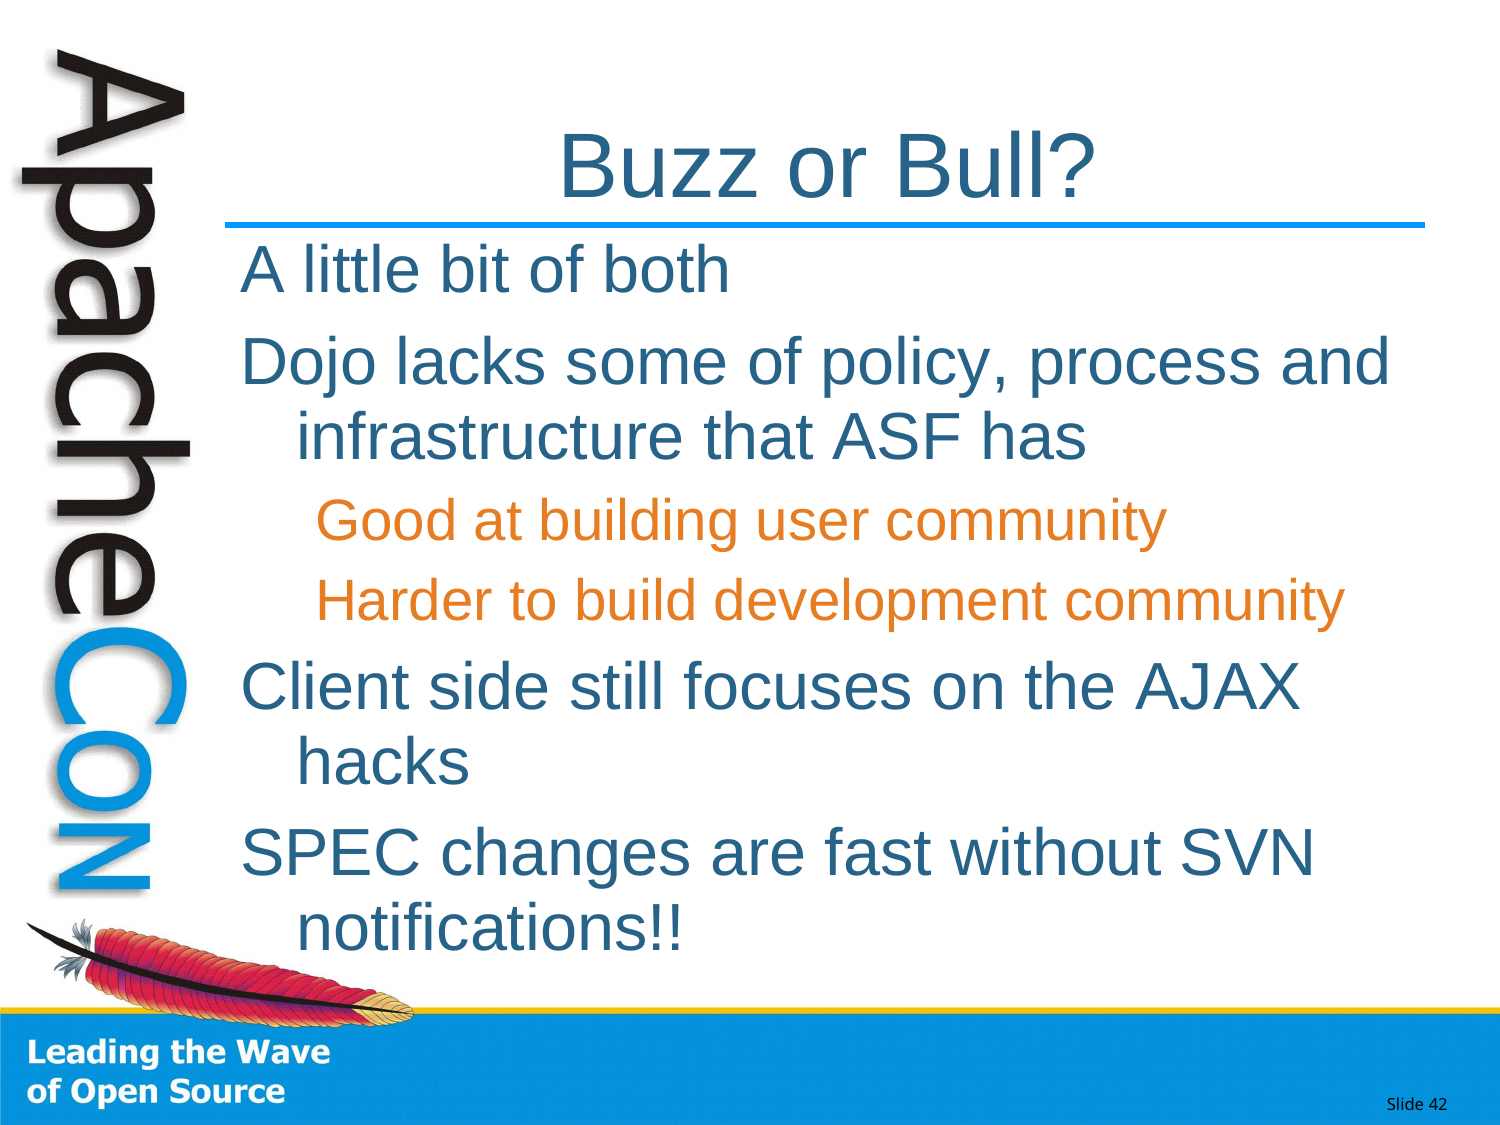

# Buzz or Bull?
A little bit of both
Dojo lacks some of policy, process and infrastructure that ASF has
Good at building user community
Harder to build development community
Client side still focuses on the AJAX hacks
SPEC changes are fast without SVN notifications!!
Slide